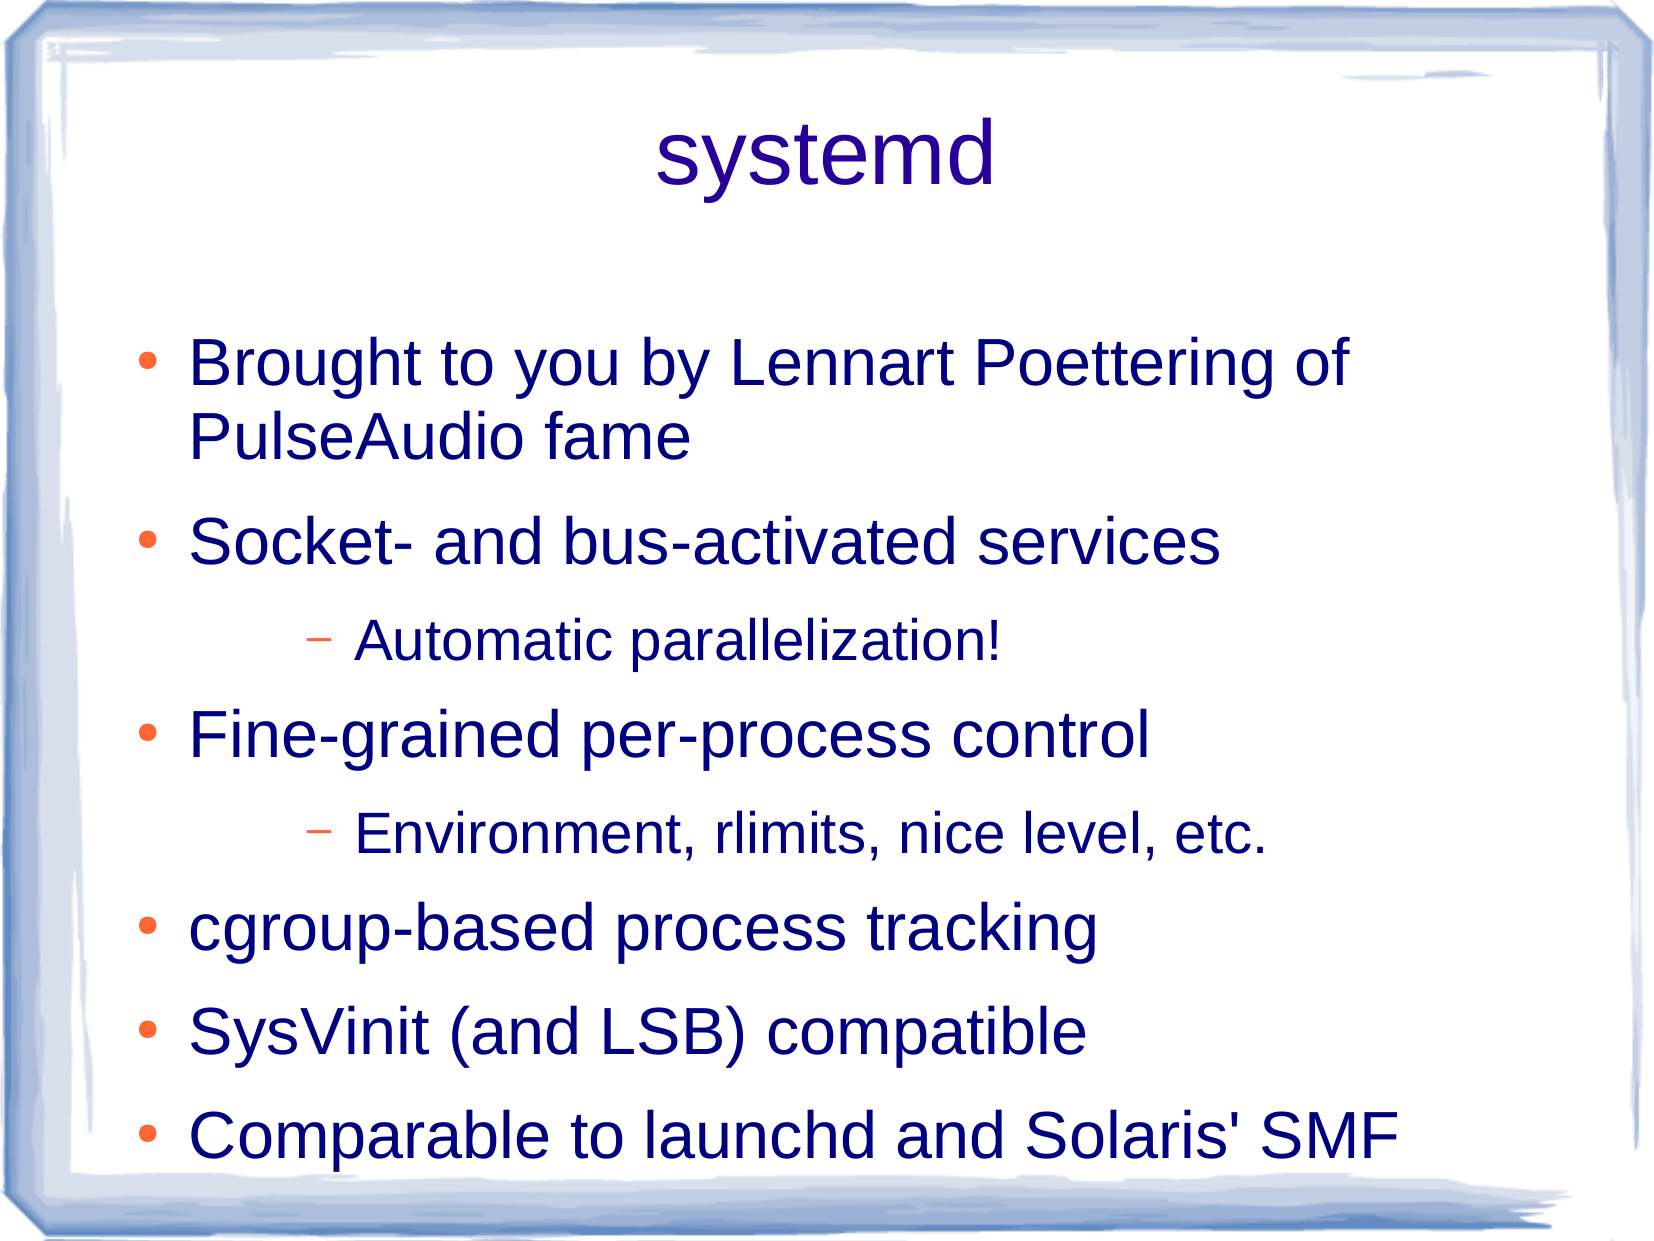

# systemd
Brought to you by Lennart Poettering of PulseAudio fame
Socket- and bus-activated services
Automatic parallelization!
Fine-grained per-process control
Environment, rlimits, nice level, etc.
cgroup-based process tracking
SysVinit (and LSB) compatible
Comparable to launchd and Solaris' SMF